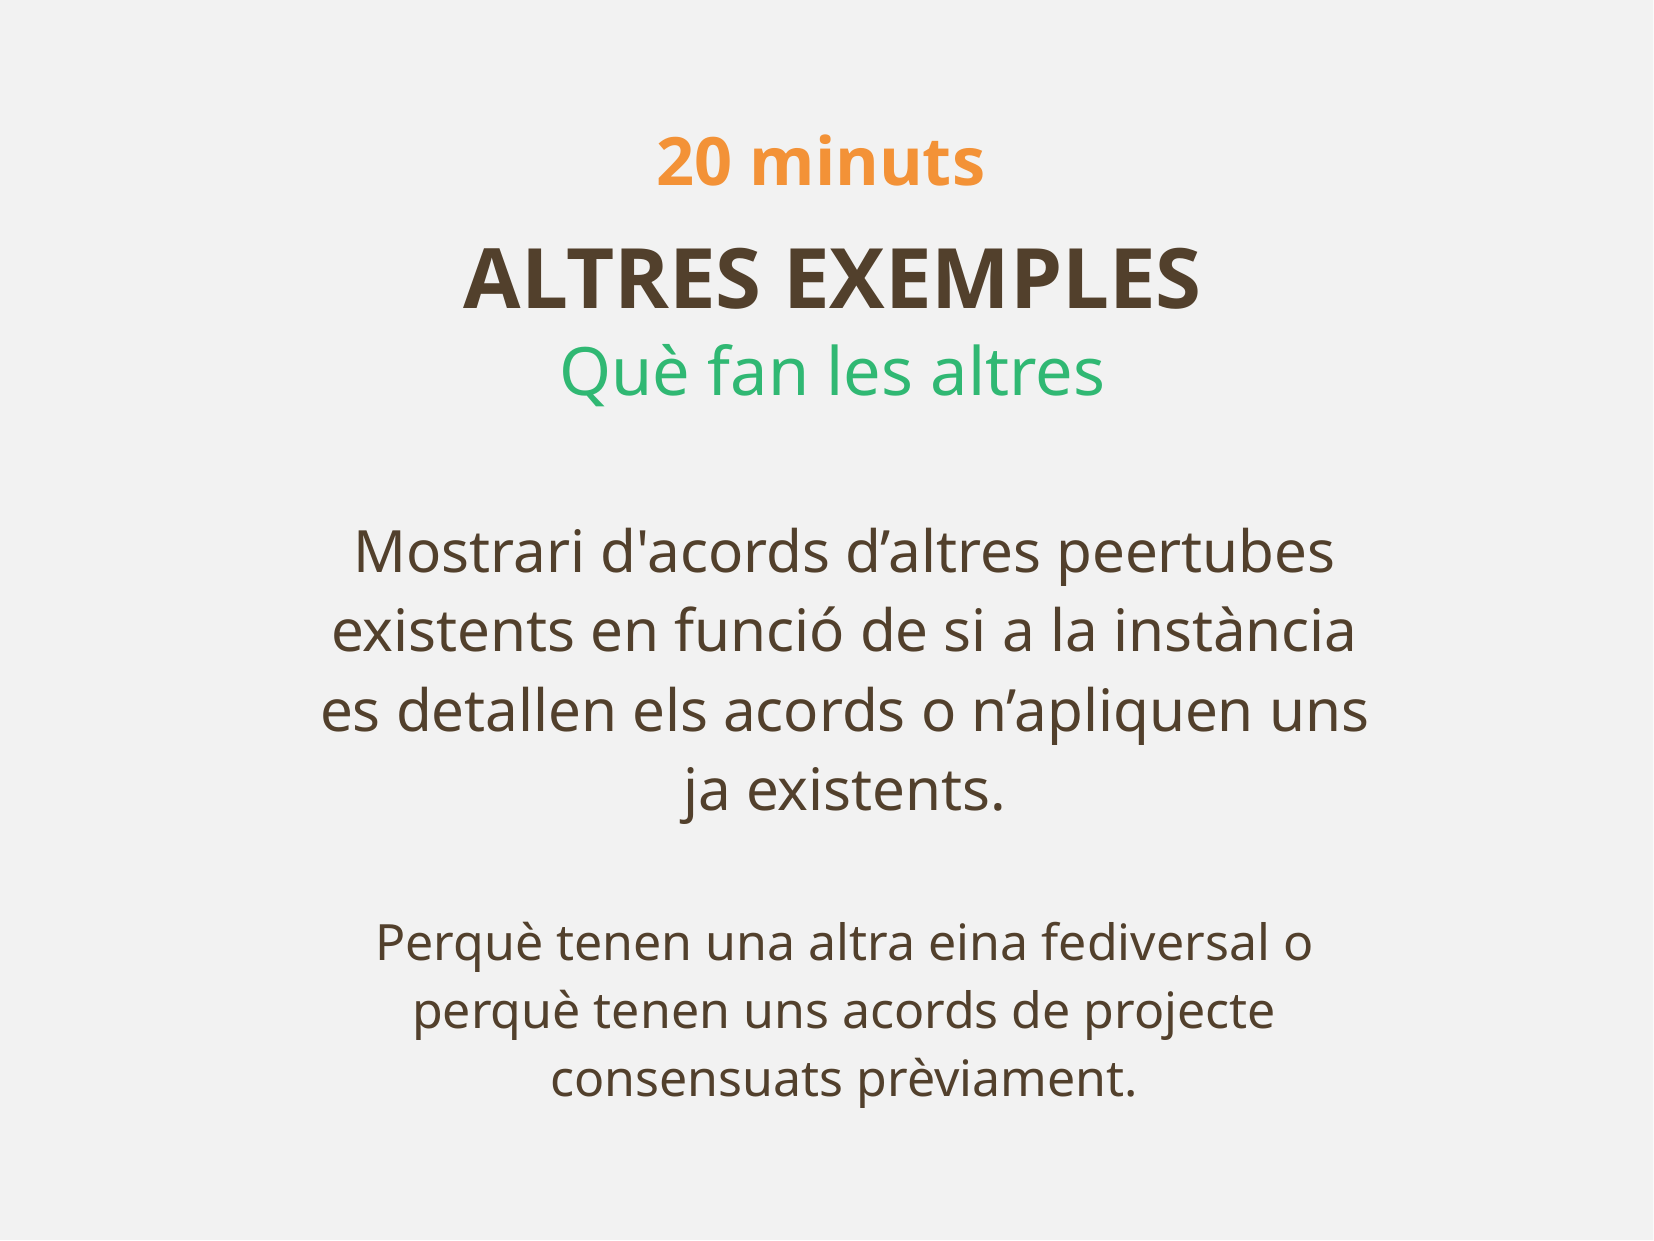

20 minuts
# ALTRES EXEMPLES
Què fan les altres
Mostrari d'acords d’altres peertubes existents en funció de si a la instància es detallen els acords o n’apliquen uns ja existents.
Perquè tenen una altra eina fediversal o perquè tenen uns acords de projecte consensuats prèviament.